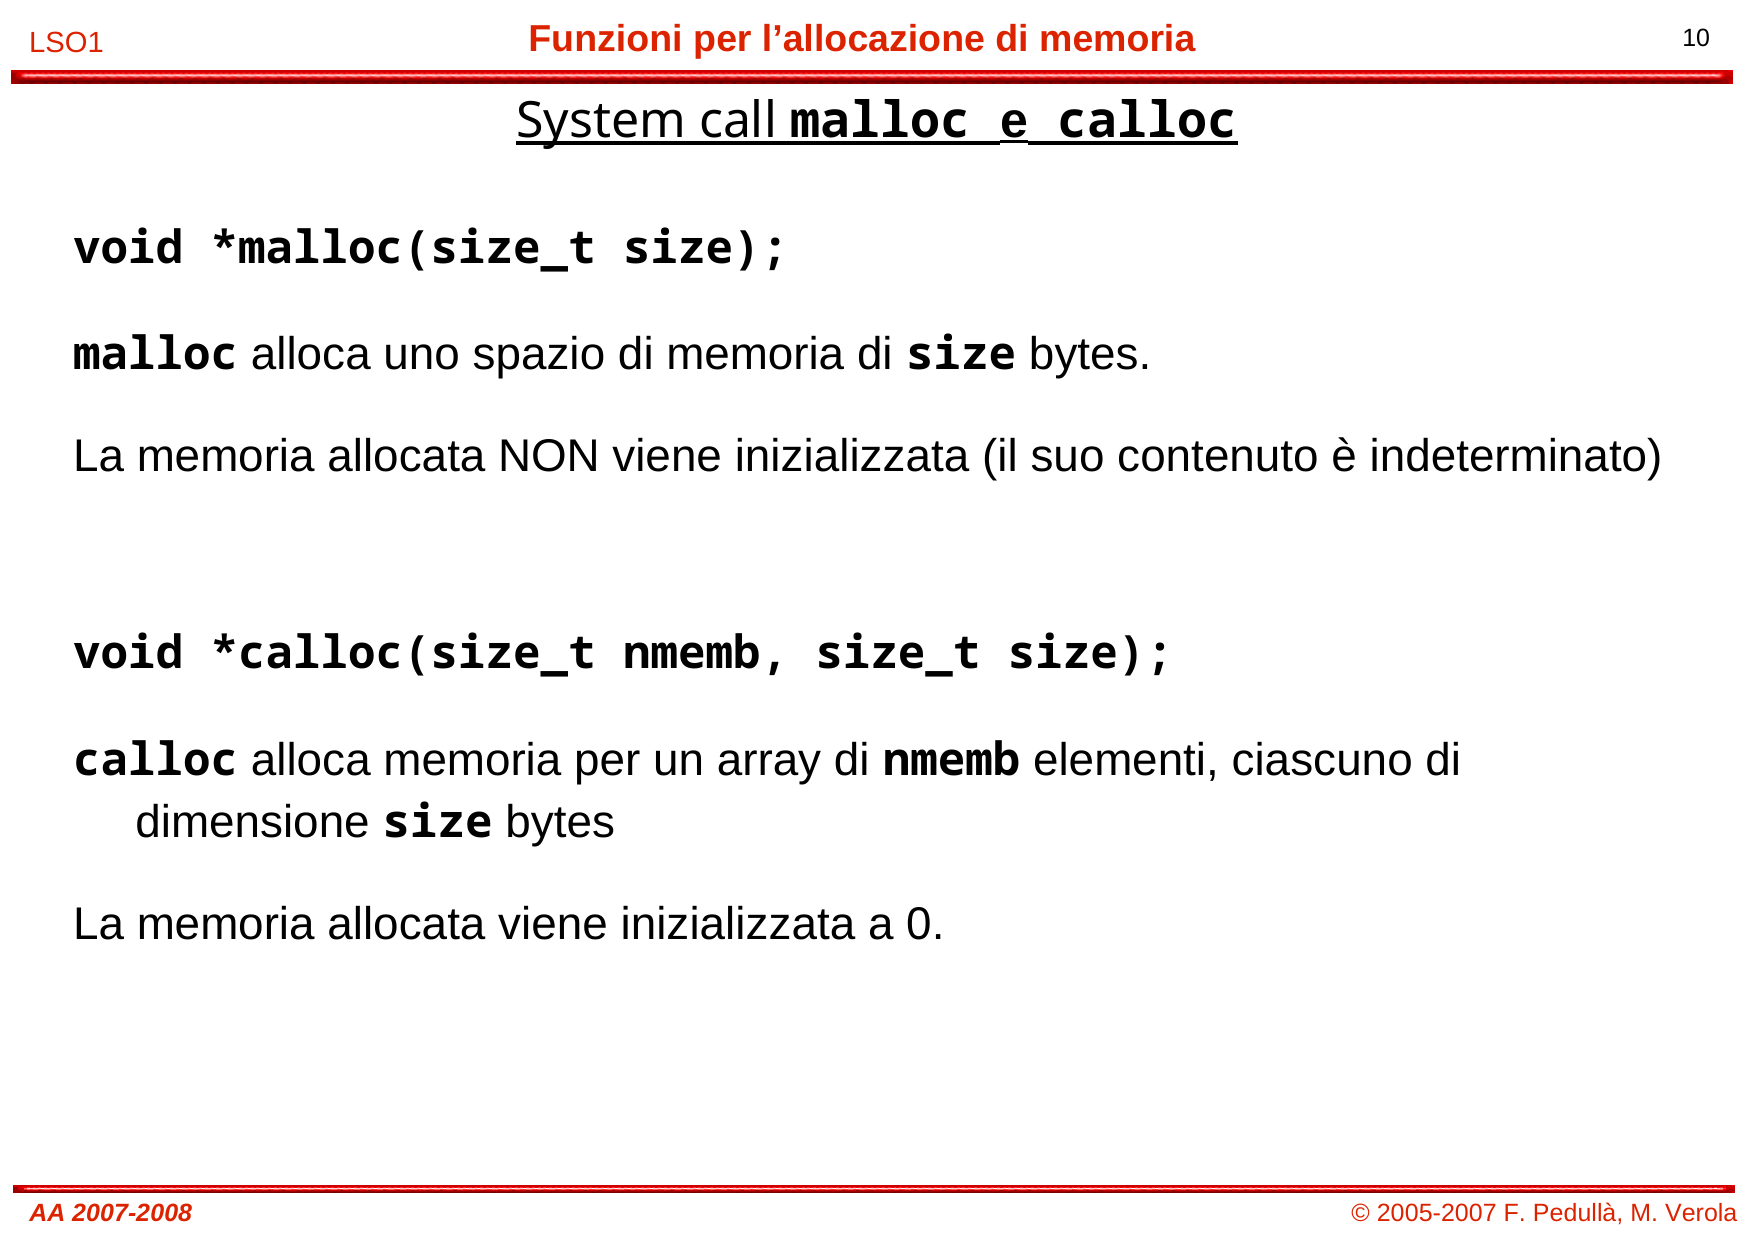

# System call malloc e calloc
void *malloc(size_t size);
malloc alloca uno spazio di memoria di size bytes.
La memoria allocata NON viene inizializzata (il suo contenuto è indeterminato)
void *calloc(size_t nmemb, size_t size);
calloc alloca memoria per un array di nmemb elementi, ciascuno di dimensione size bytes
La memoria allocata viene inizializzata a 0.